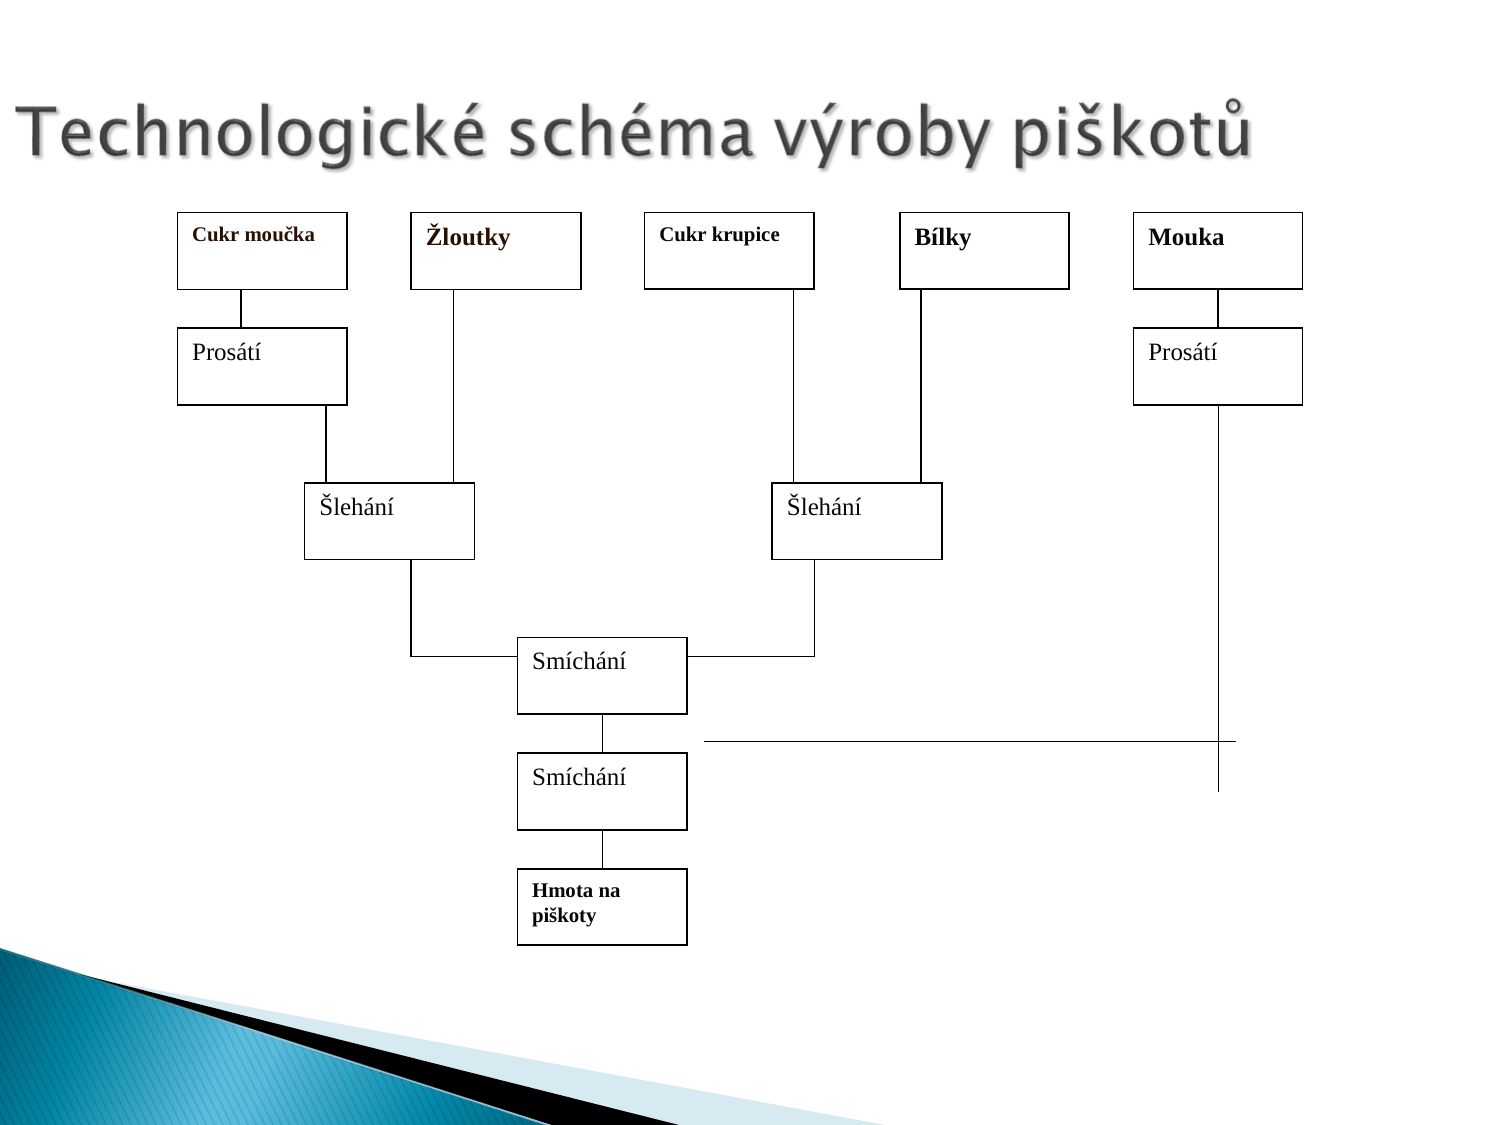

Cukr moučka
Žloutky
Cukr krupice
Bílky
Mouka
Prosátí
Prosátí
Šlehání
Šlehání
Smíchání
Smíchání
Hmota na piškoty